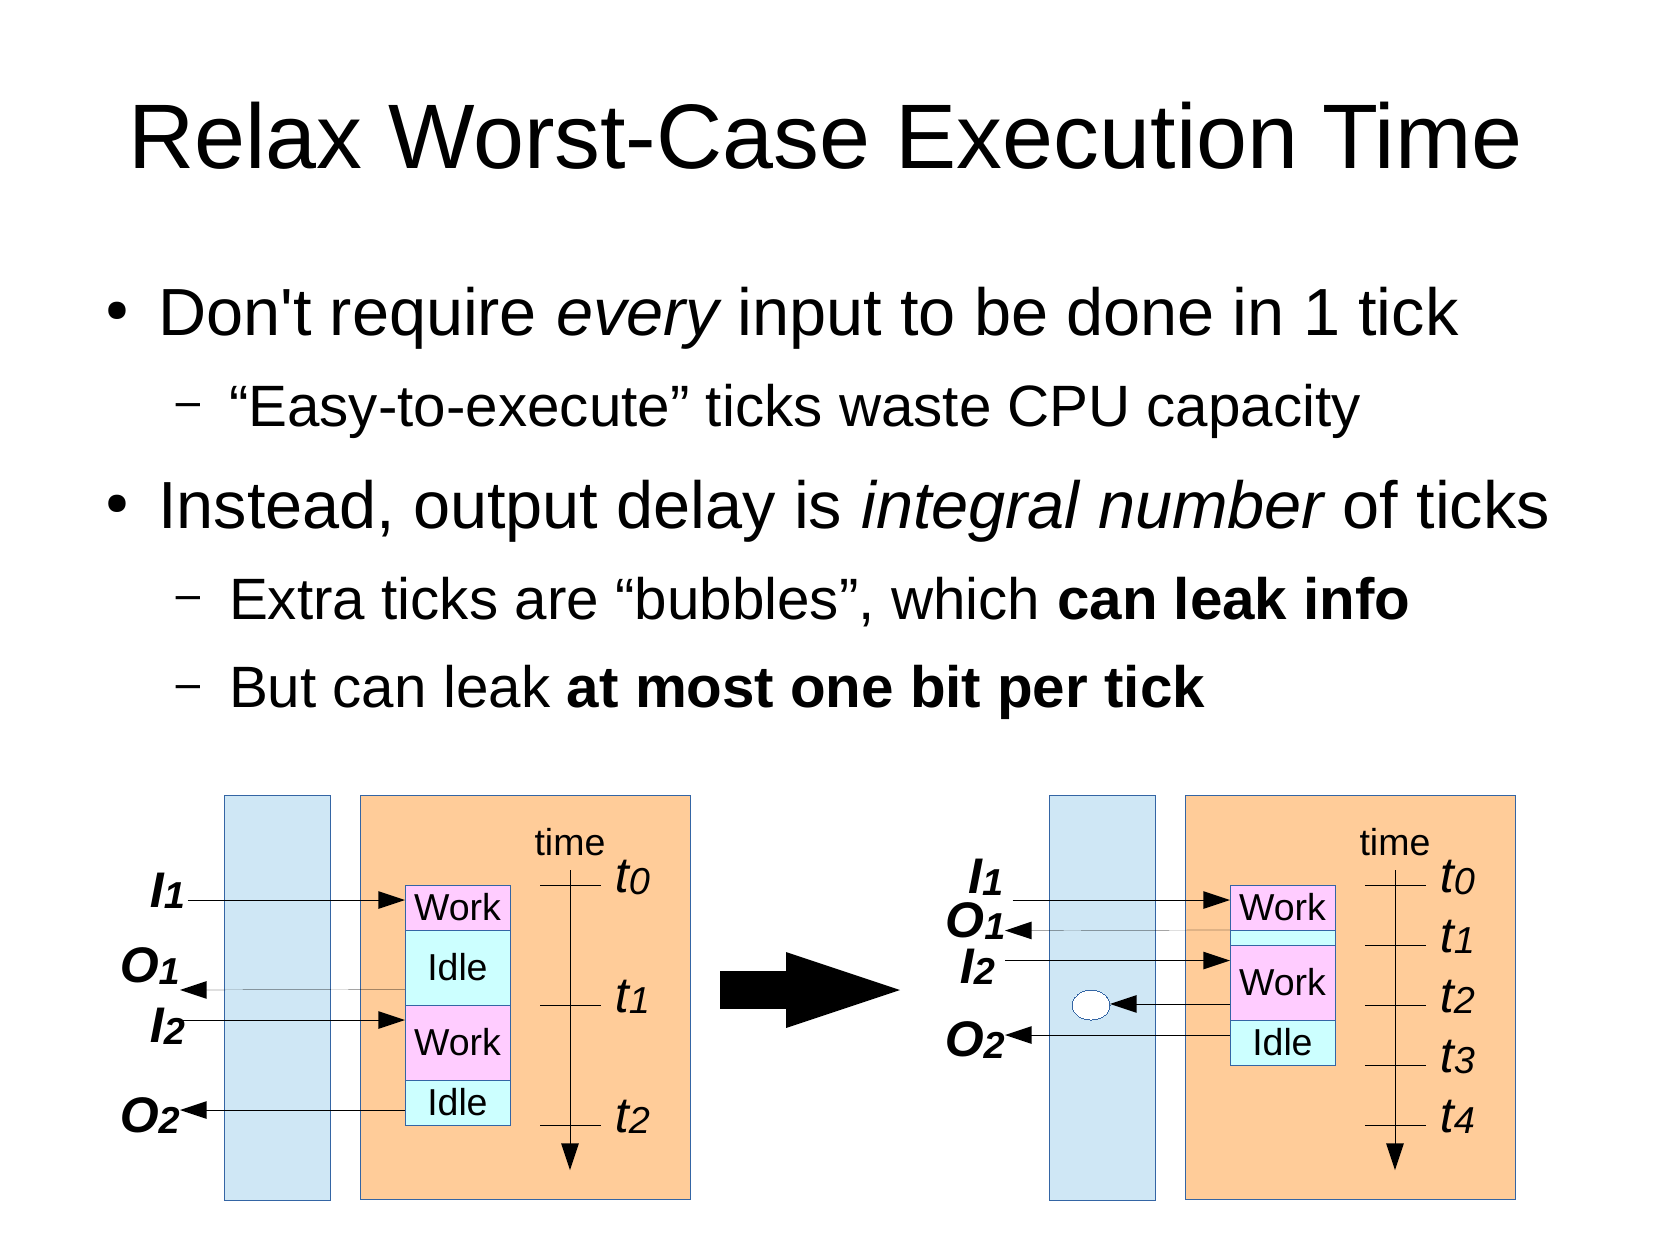

# Relax Worst-Case Execution Time
Don't require every input to be done in 1 tick
“Easy-to-execute” ticks waste CPU capacity
Instead, output delay is integral number of ticks
Extra ticks are “bubbles”, which can leak info
But can leak at most one bit per tick
time
time
t0
t0
I1
I1
Work
O1
Work
t1
O1
Idle
I2
Work
t1
t2
I2
O2
Work
t3
Idle
O2
t2
t4
Idle